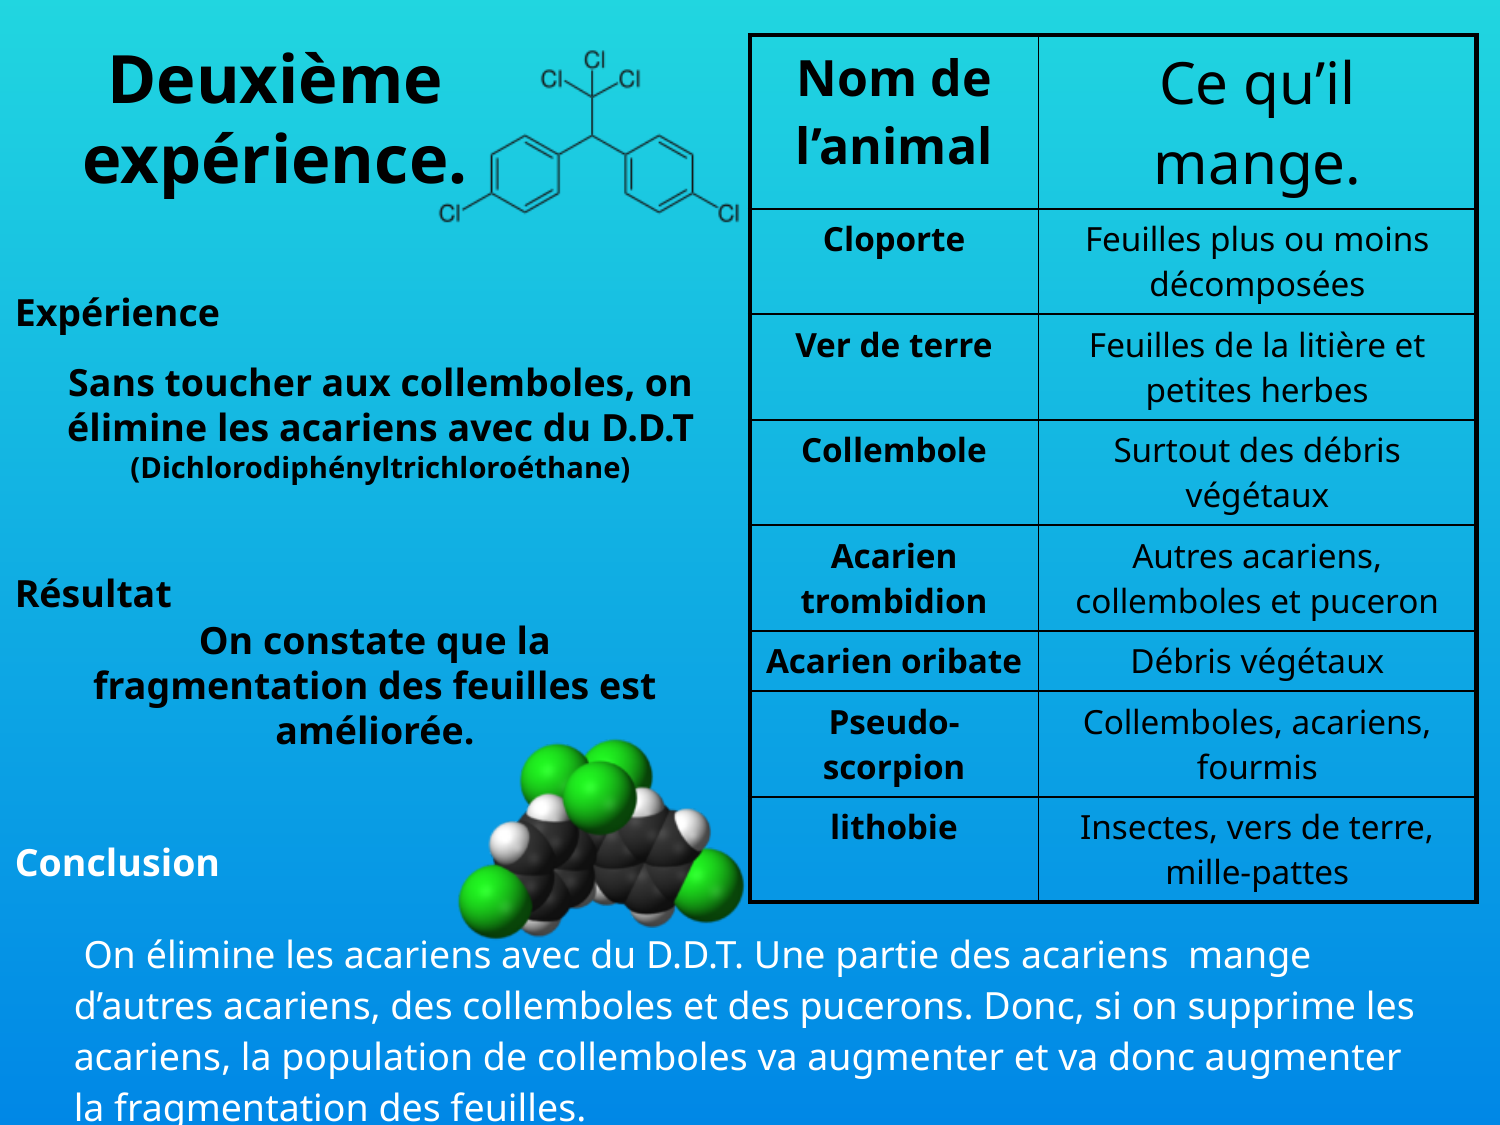

# Deuxième expérience.
| Nom de l’animal | Ce qu’il mange. |
| --- | --- |
| Cloporte | Feuilles plus ou moins décomposées |
| Ver de terre | Feuilles de la litière et petites herbes |
| Collembole | Surtout des débris végétaux |
| Acarien trombidion | Autres acariens, collemboles et puceron |
| Acarien oribate | Débris végétaux |
| Pseudo-scorpion | Collemboles, acariens, fourmis |
| lithobie | Insectes, vers de terre, mille-pattes |
Expérience
Sans toucher aux collemboles, on élimine les acariens avec du D.D.T (Dichlorodiphényltrichloroéthane)
Résultat
On constate que la fragmentation des feuilles est améliorée.
Conclusion
 On élimine les acariens avec du D.D.T. Une partie des acariens mange d’autres acariens, des collemboles et des pucerons. Donc, si on supprime les acariens, la population de collemboles va augmenter et va donc augmenter la fragmentation des feuilles.